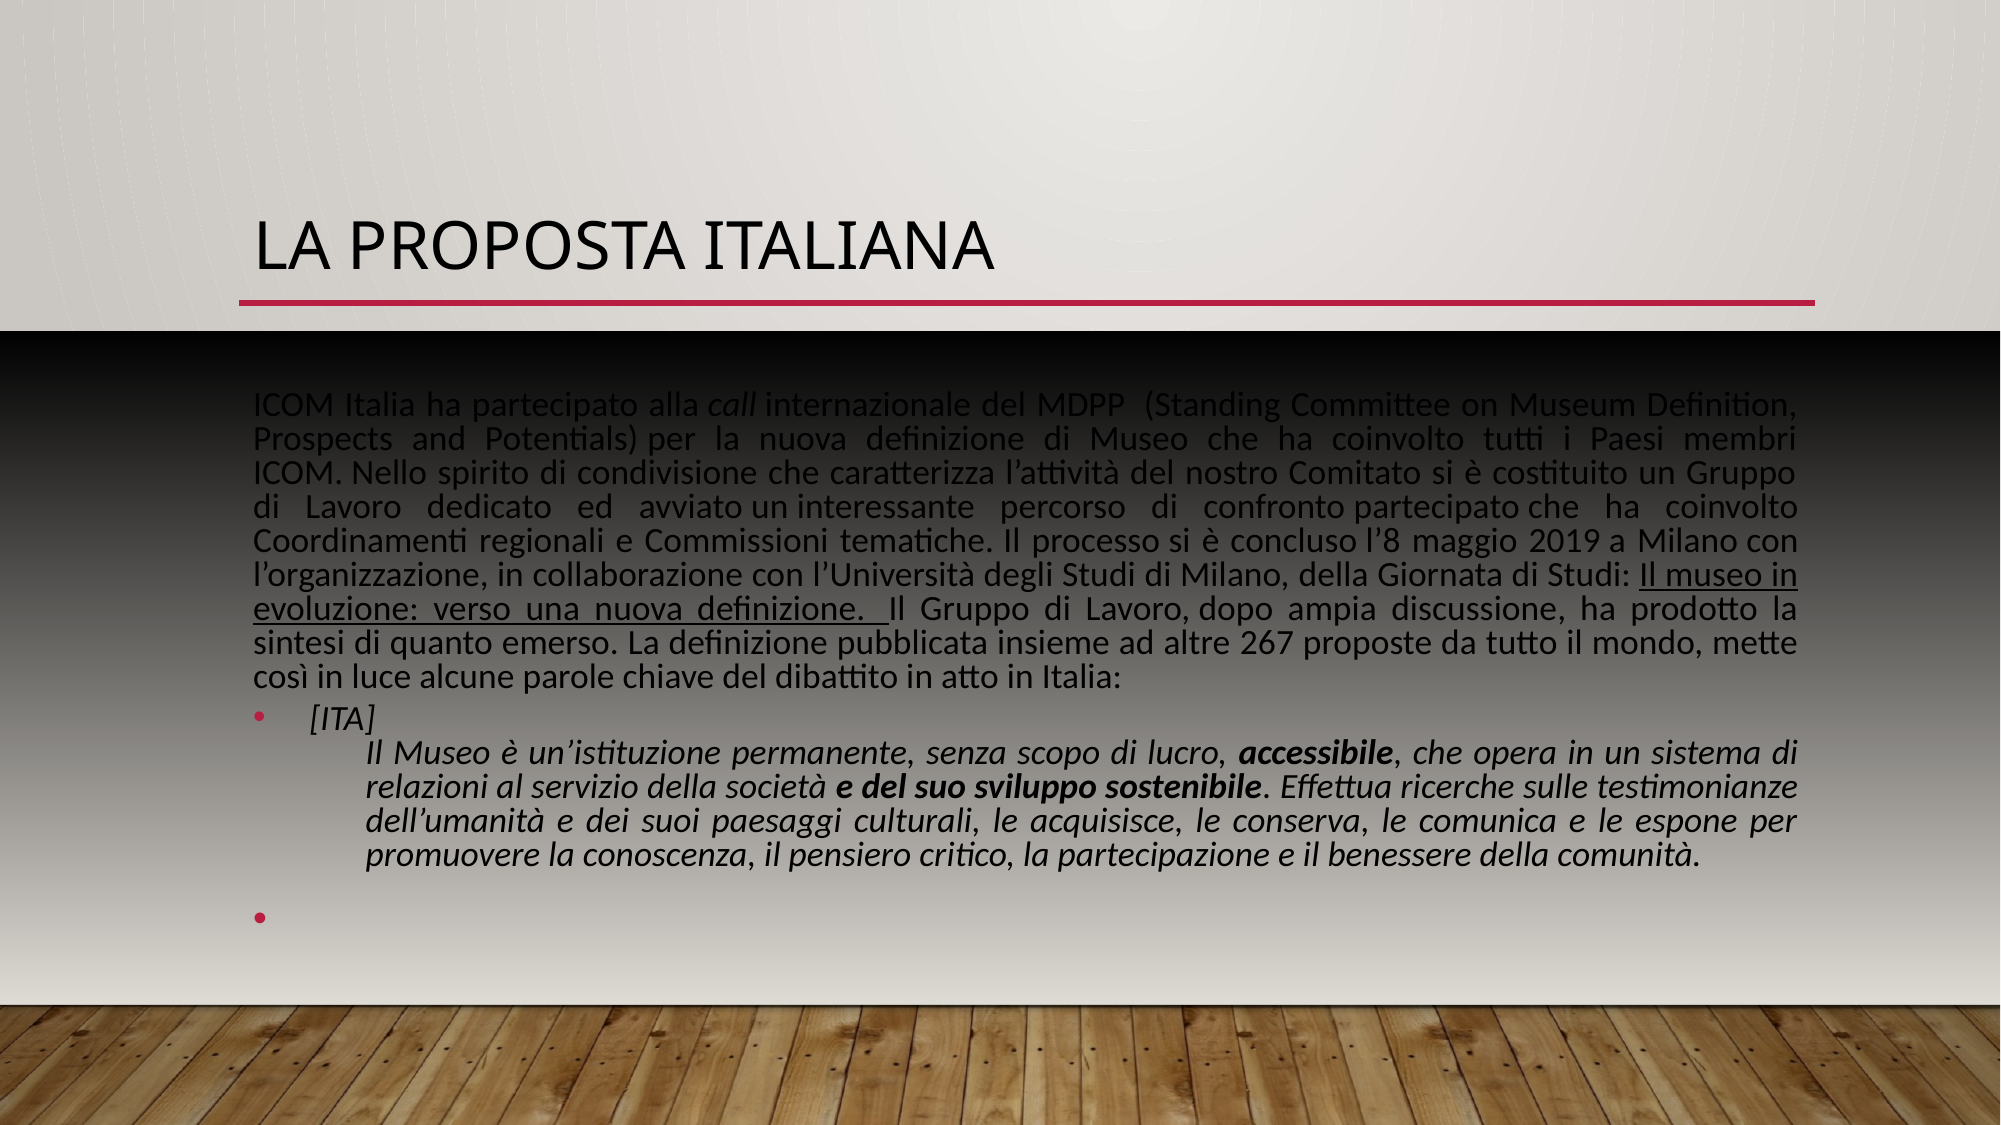

# La proposta italiana
ICOM Italia ha partecipato alla call internazionale del MDPP  (Standing Committee on Museum Definition, Prospects and Potentials) per la nuova definizione di Museo che ha coinvolto tutti i Paesi membri ICOM. Nello spirito di condivisione che caratterizza l’attività del nostro Comitato si è costituito un Gruppo di Lavoro dedicato ed avviato un interessante percorso di confronto partecipato che ha coinvolto Coordinamenti regionali e Commissioni tematiche. Il processo si è concluso l’8 maggio 2019 a Milano con l’organizzazione, in collaborazione con l’Università degli Studi di Milano, della Giornata di Studi: Il museo in evoluzione: verso una nuova definizione.  Il Gruppo di Lavoro, dopo ampia discussione, ha prodotto la sintesi di quanto emerso. La definizione pubblicata insieme ad altre 267 proposte da tutto il mondo, mette così in luce alcune parole chiave del dibattito in atto in Italia:
[ITA]
Il Museo è un’istituzione permanente, senza scopo di lucro, accessibile, che opera in un sistema di relazioni al servizio della società e del suo sviluppo sostenibile. Effettua ricerche sulle testimonianze dell’umanità e dei suoi paesaggi culturali, le acquisisce, le conserva, le comunica e le espone per promuovere la conoscenza, il pensiero critico, la partecipazione e il benessere della comunità.